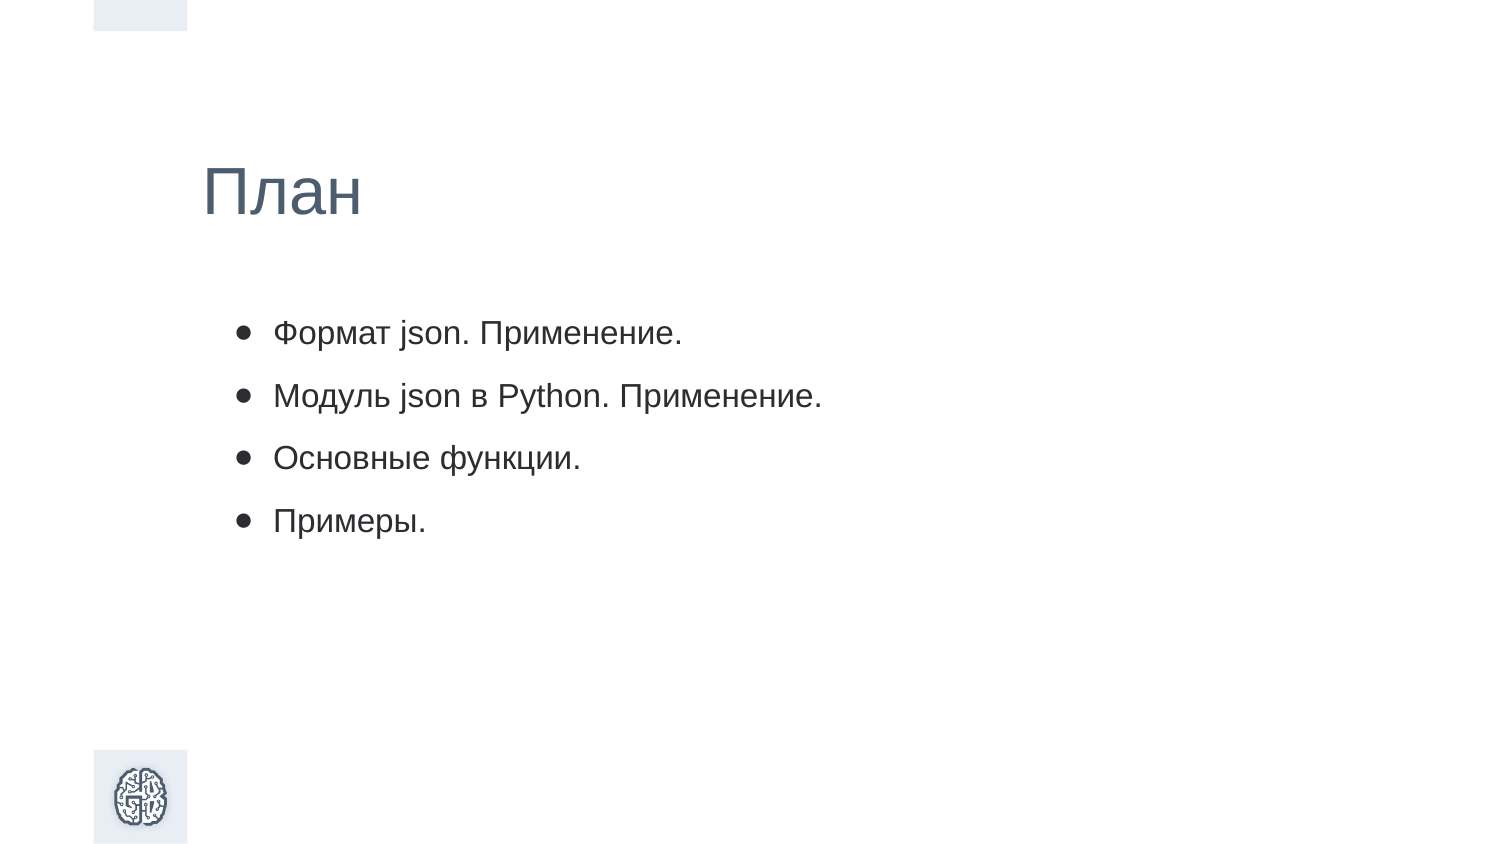

План
Формат json. Применение.
Модуль json в Python. Применение.
Основные функции.
Примеры.